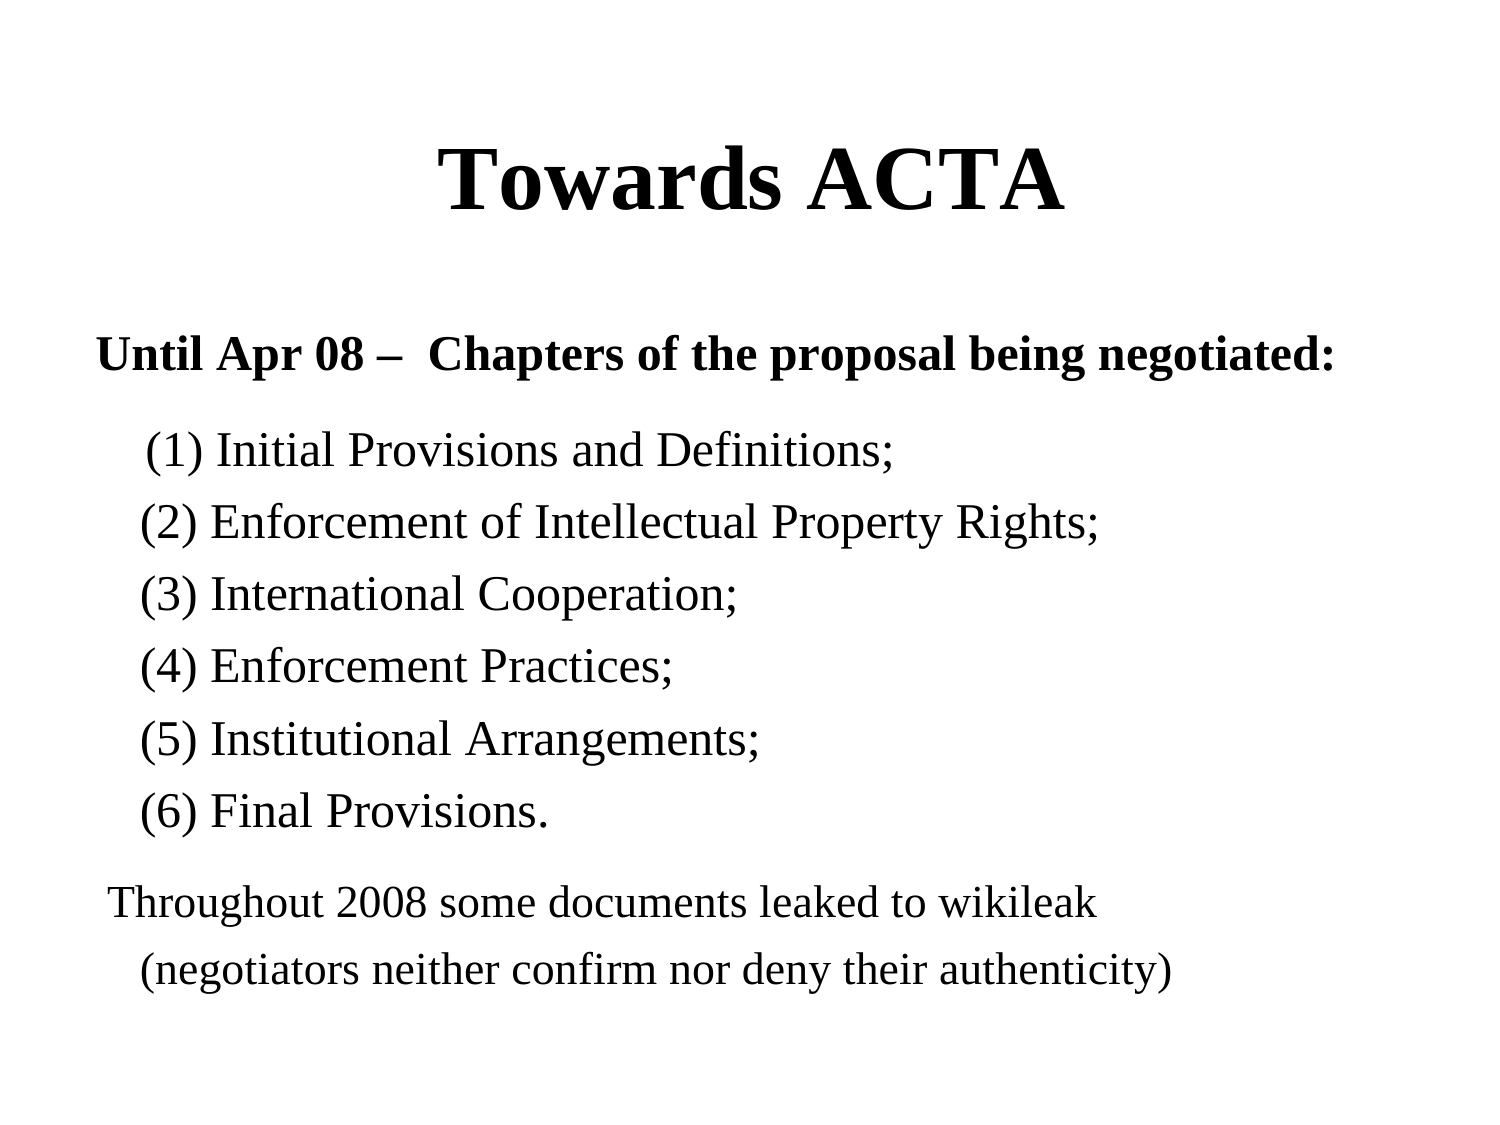

# Towards ACTA
Until Apr 08 – Chapters of the proposal being negotiated:
 (1) Initial Provisions and Definitions;
(2) Enforcement of Intellectual Property Rights;
(3) International Cooperation;
(4) Enforcement Practices;
(5) Institutional Arrangements;
(6) Final Provisions.
 Throughout 2008 some documents leaked to wikileak
(negotiators neither confirm nor deny their authenticity)